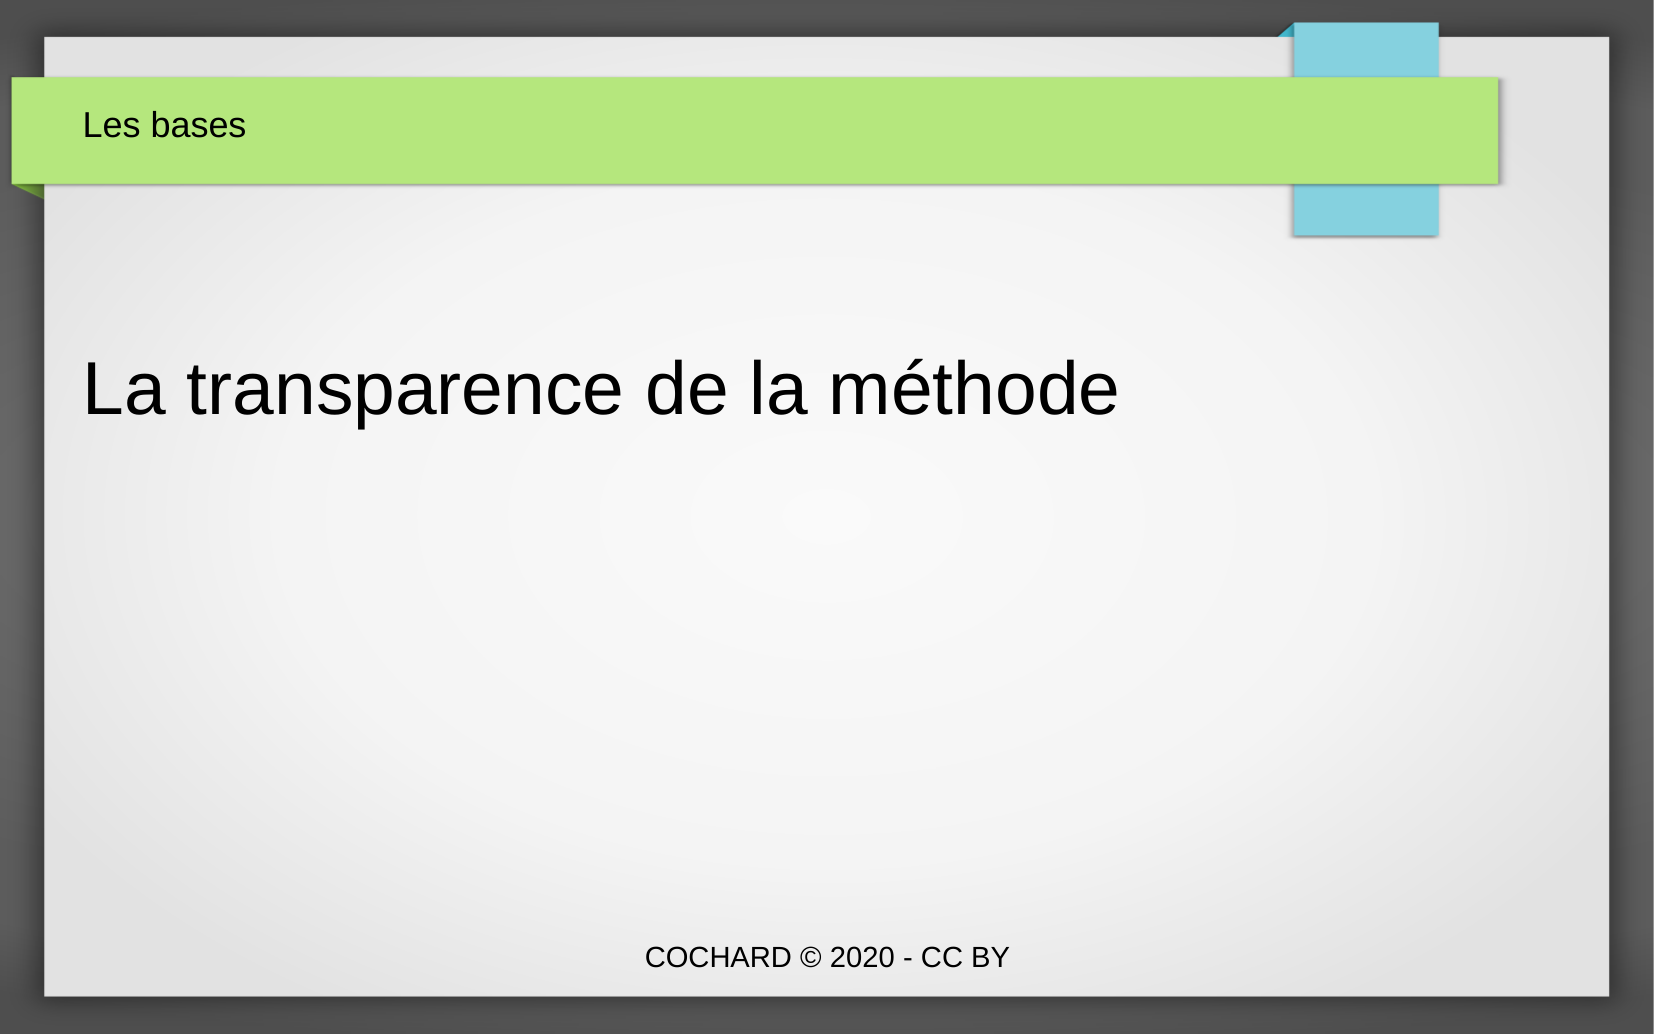

# Les bases
La transparence de la méthode
COCHARD © 2020 - CC BY